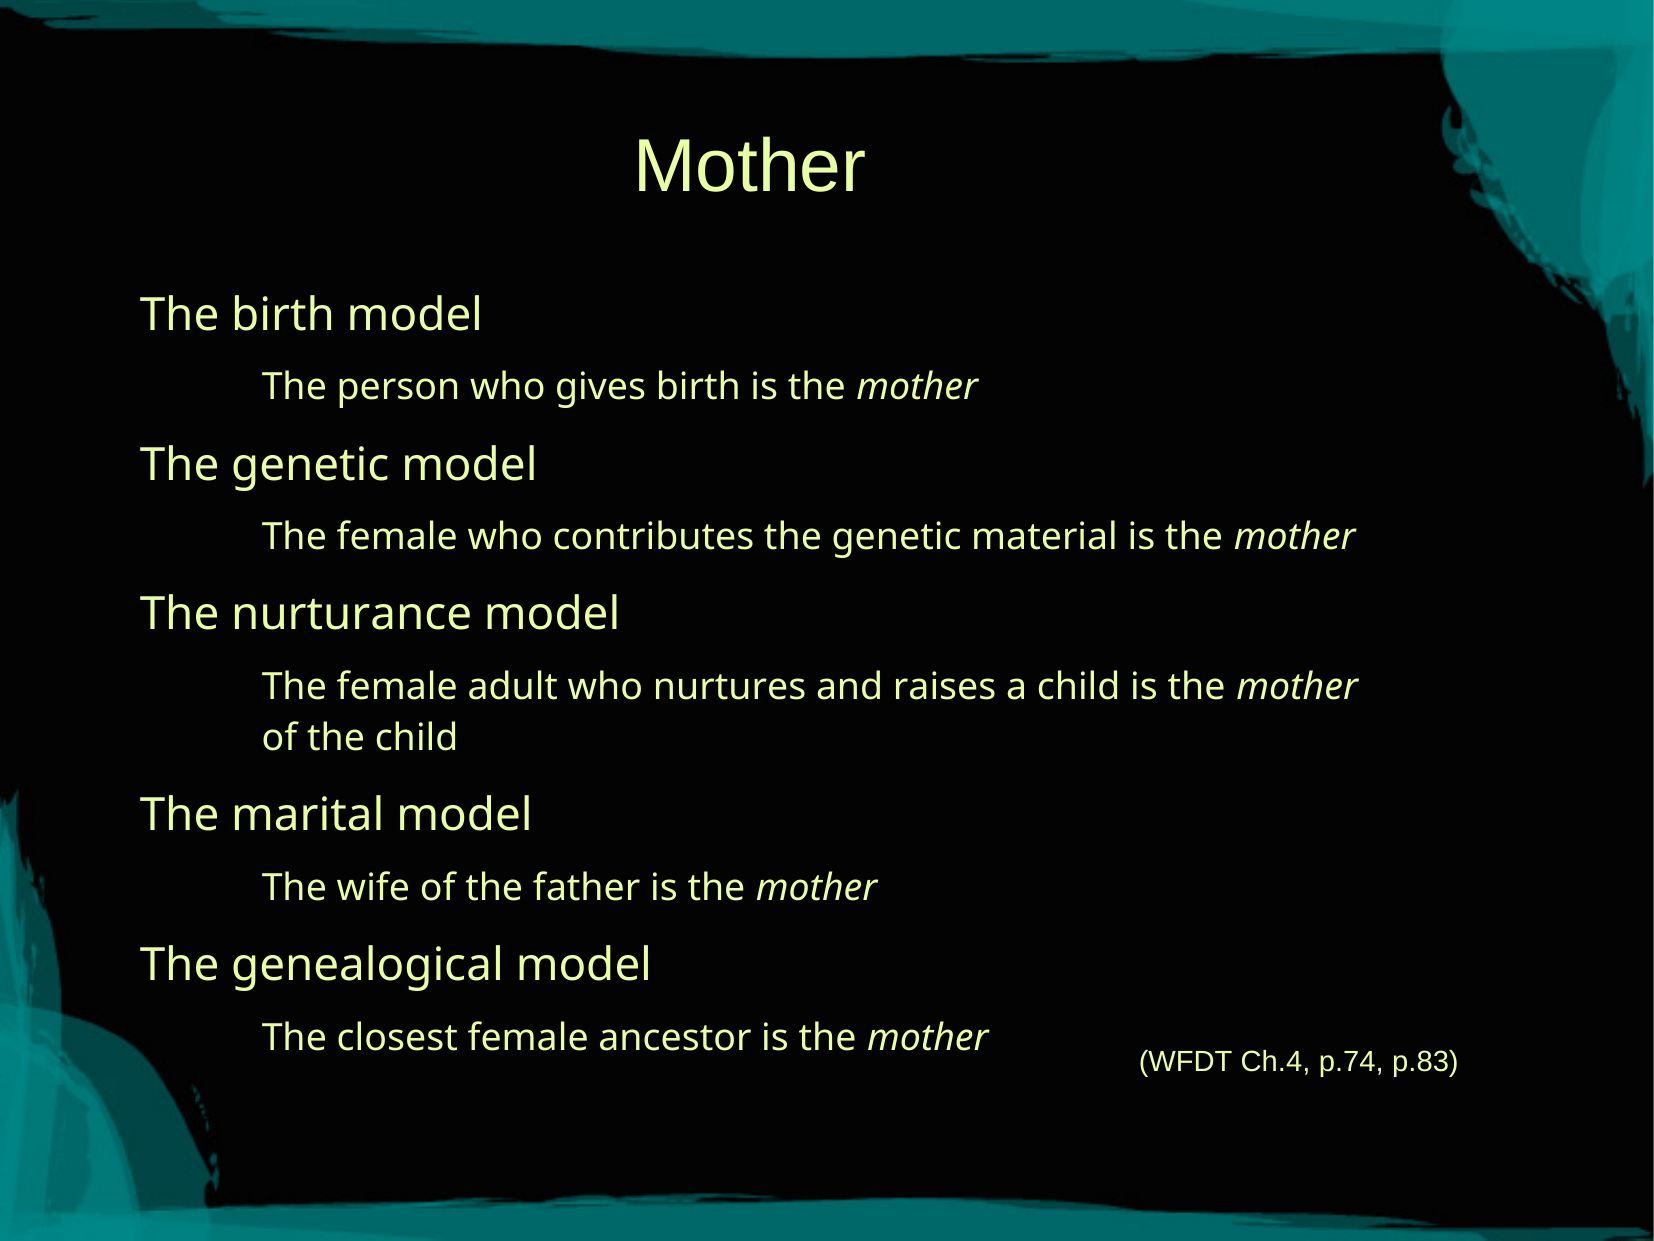

# Mother
The birth model
The person who gives birth is the mother
The genetic model
The female who contributes the genetic material is the mother
The nurturance model
The female adult who nurtures and raises a child is the mother of the child
The marital model
The wife of the father is the mother
The genealogical model
The closest female ancestor is the mother
(WFDT Ch.4, p.74, p.83)